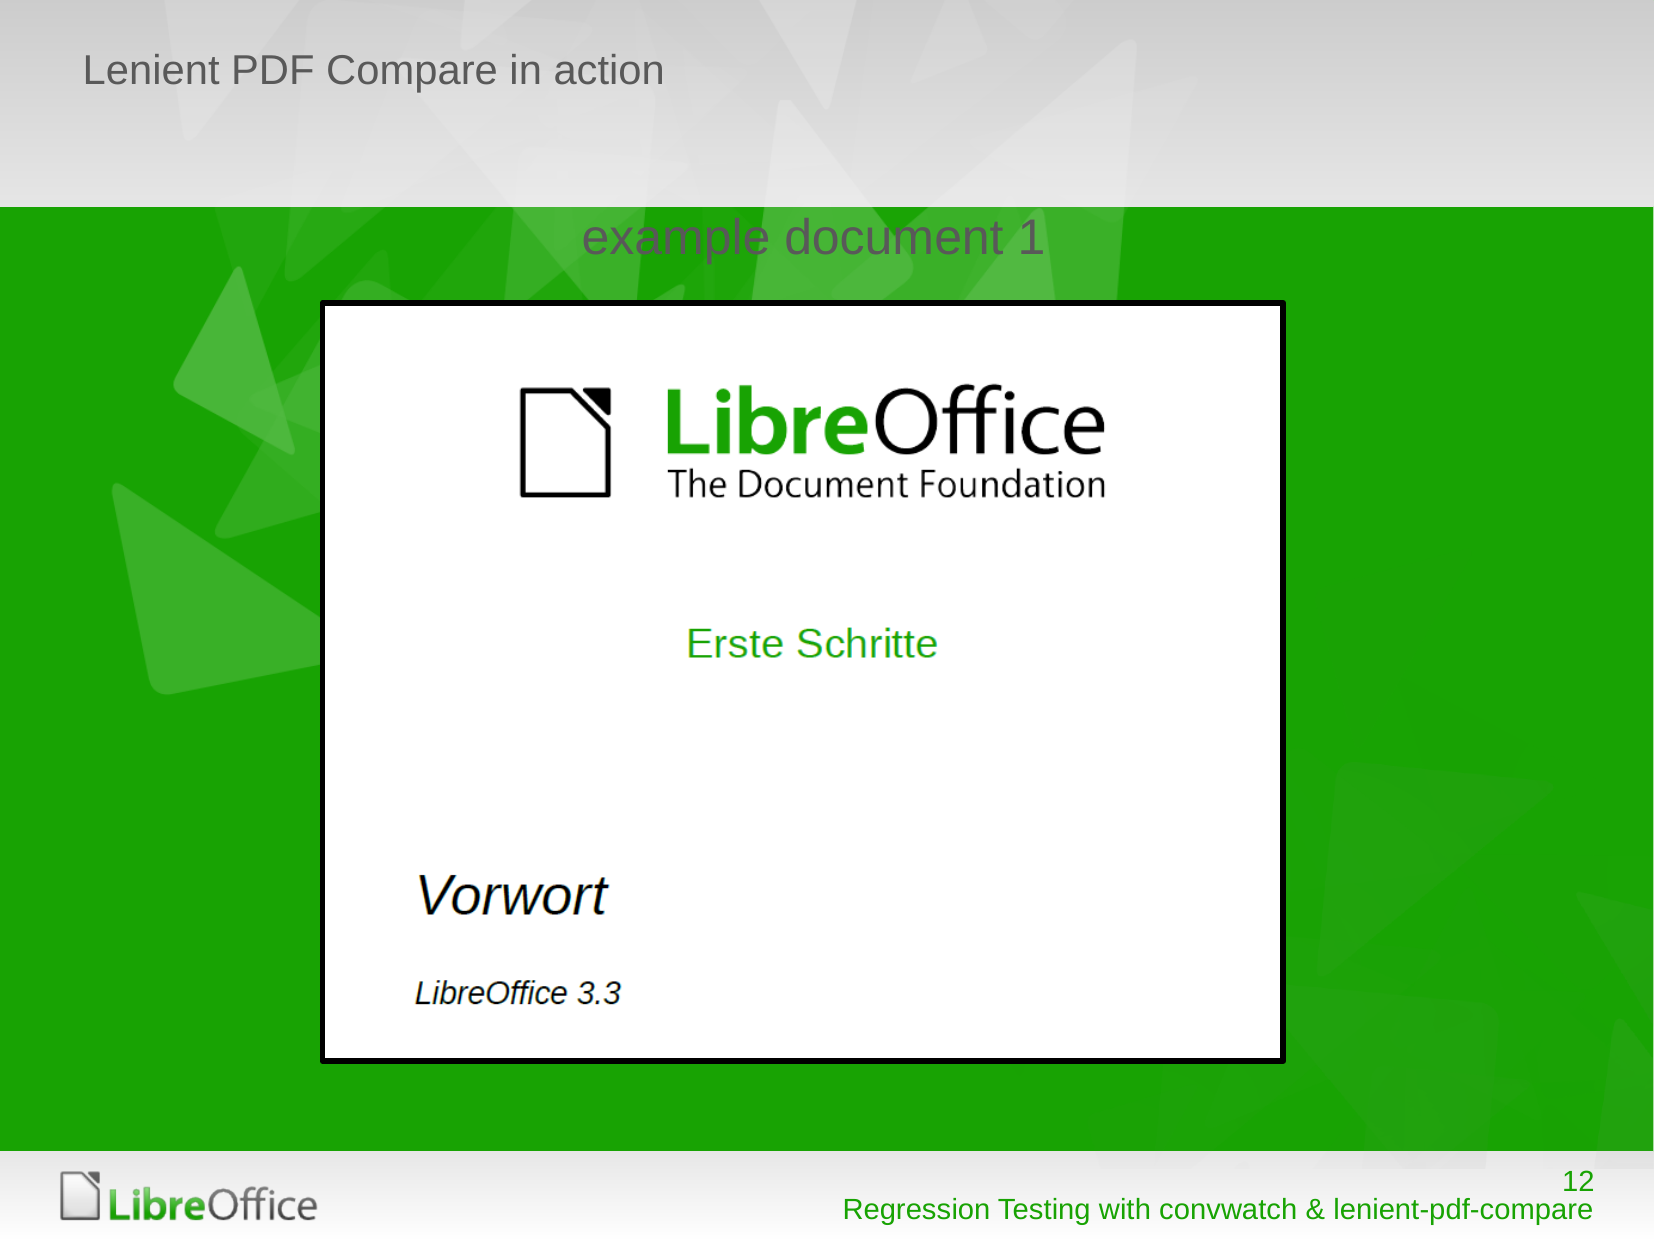

# Lenient PDF Compare in action
example document 1
12
Regression Testing with convwatch & lenient-pdf-compare